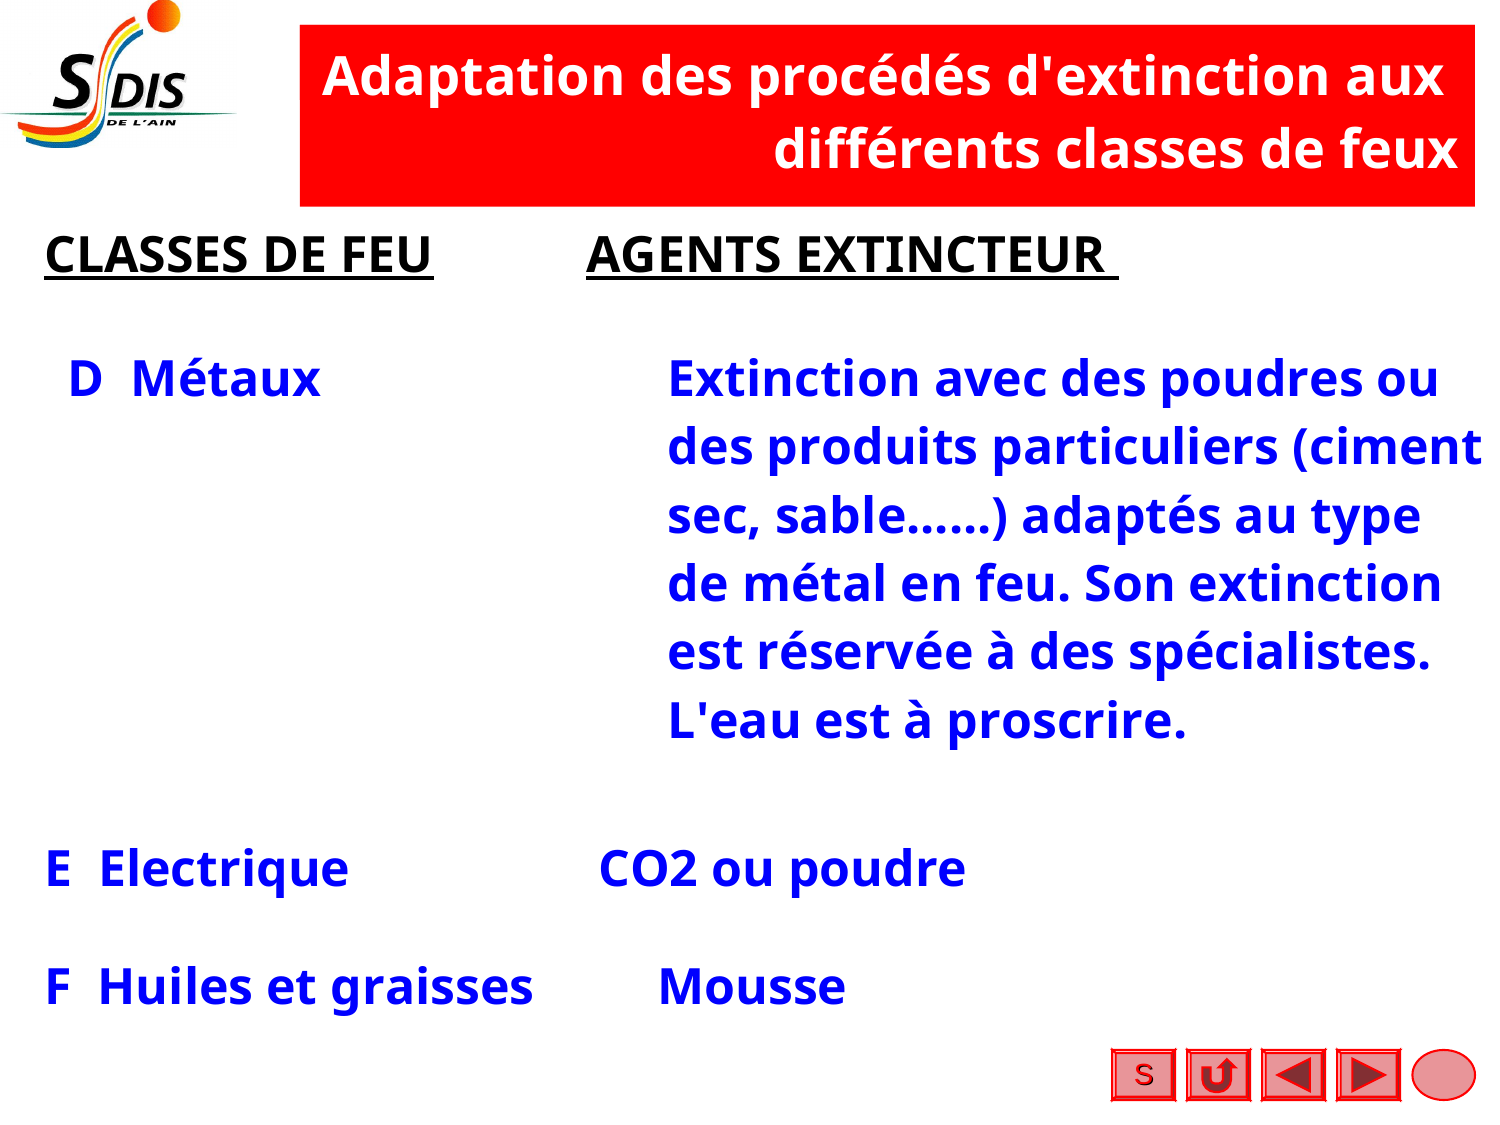

Adaptation des procédés d'extinction aux
différents classes de feux
CLASSES DE FEU AGENTS EXTINCTEUR
D Métaux			Extinction avec des poudres ou 				des produits particuliers (ciment 				sec, sable......) adaptés au type 				de métal en feu. Son extinction 				est réservée à des spécialistes. 				L'eau est à proscrire.
E Electrique	 CO2 ou poudre
F Huiles et graisses	 Mousse